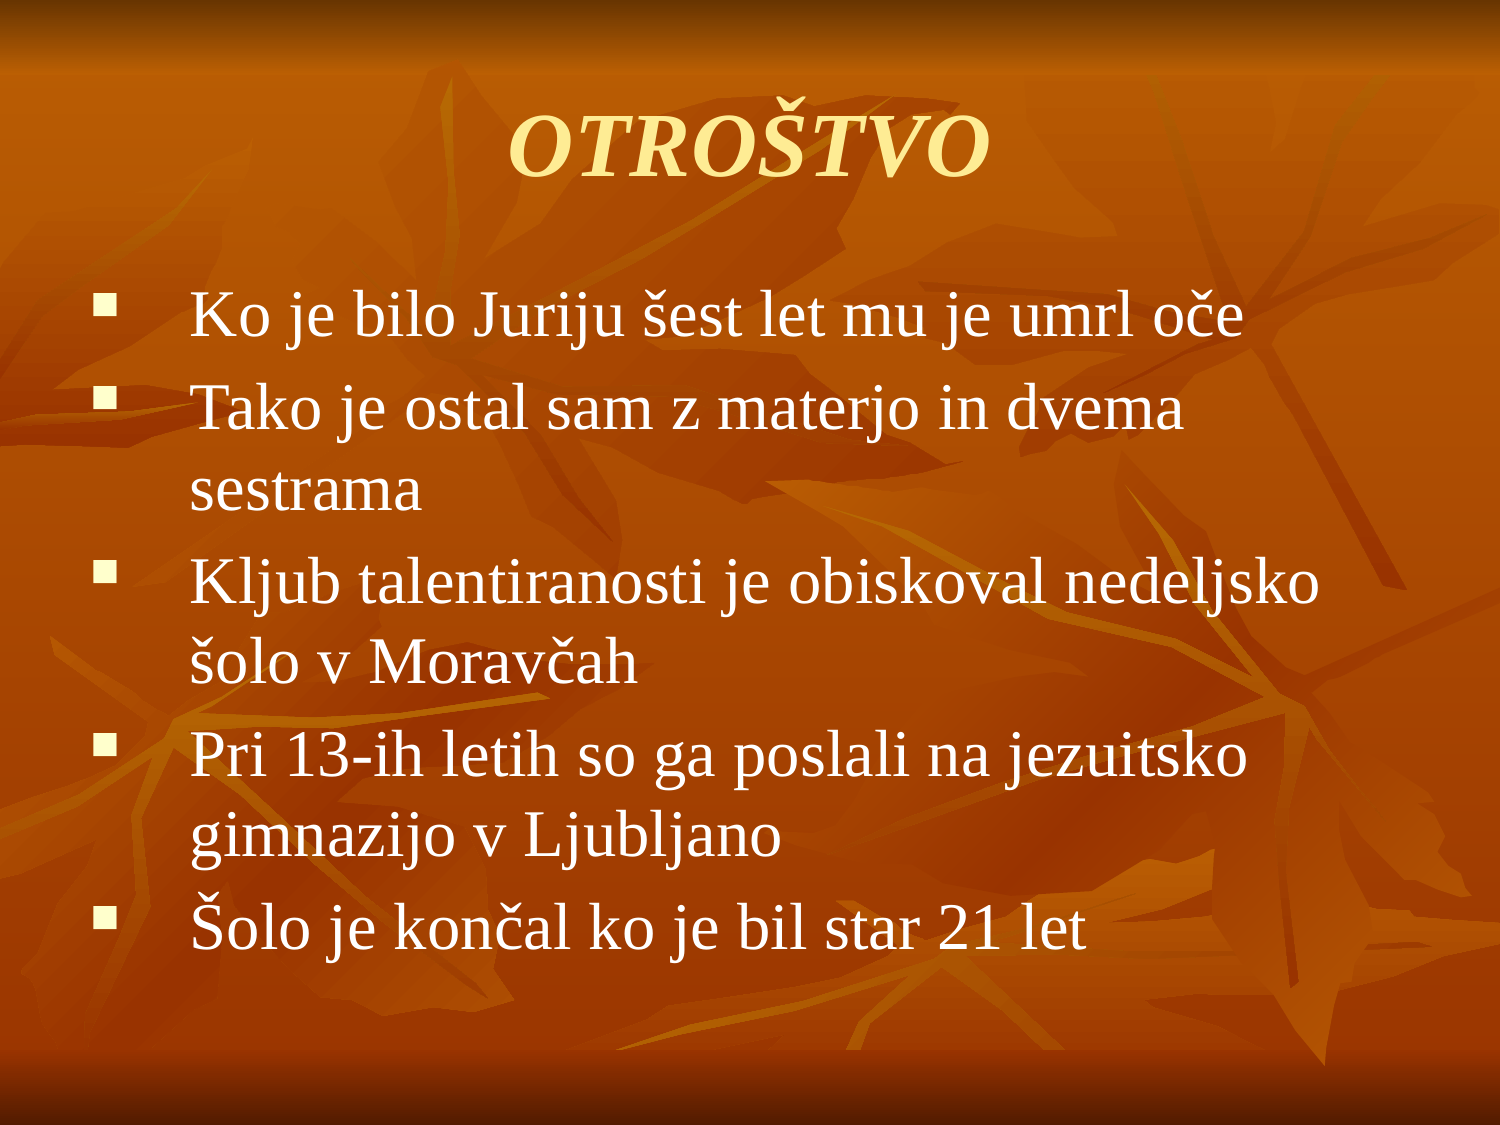

# OTROŠTVO
Ko je bilo Juriju šest let mu je umrl oče
Tako je ostal sam z materjo in dvema sestrama
Kljub talentiranosti je obiskoval nedeljsko šolo v Moravčah
Pri 13-ih letih so ga poslali na jezuitsko gimnazijo v Ljubljano
Šolo je končal ko je bil star 21 let